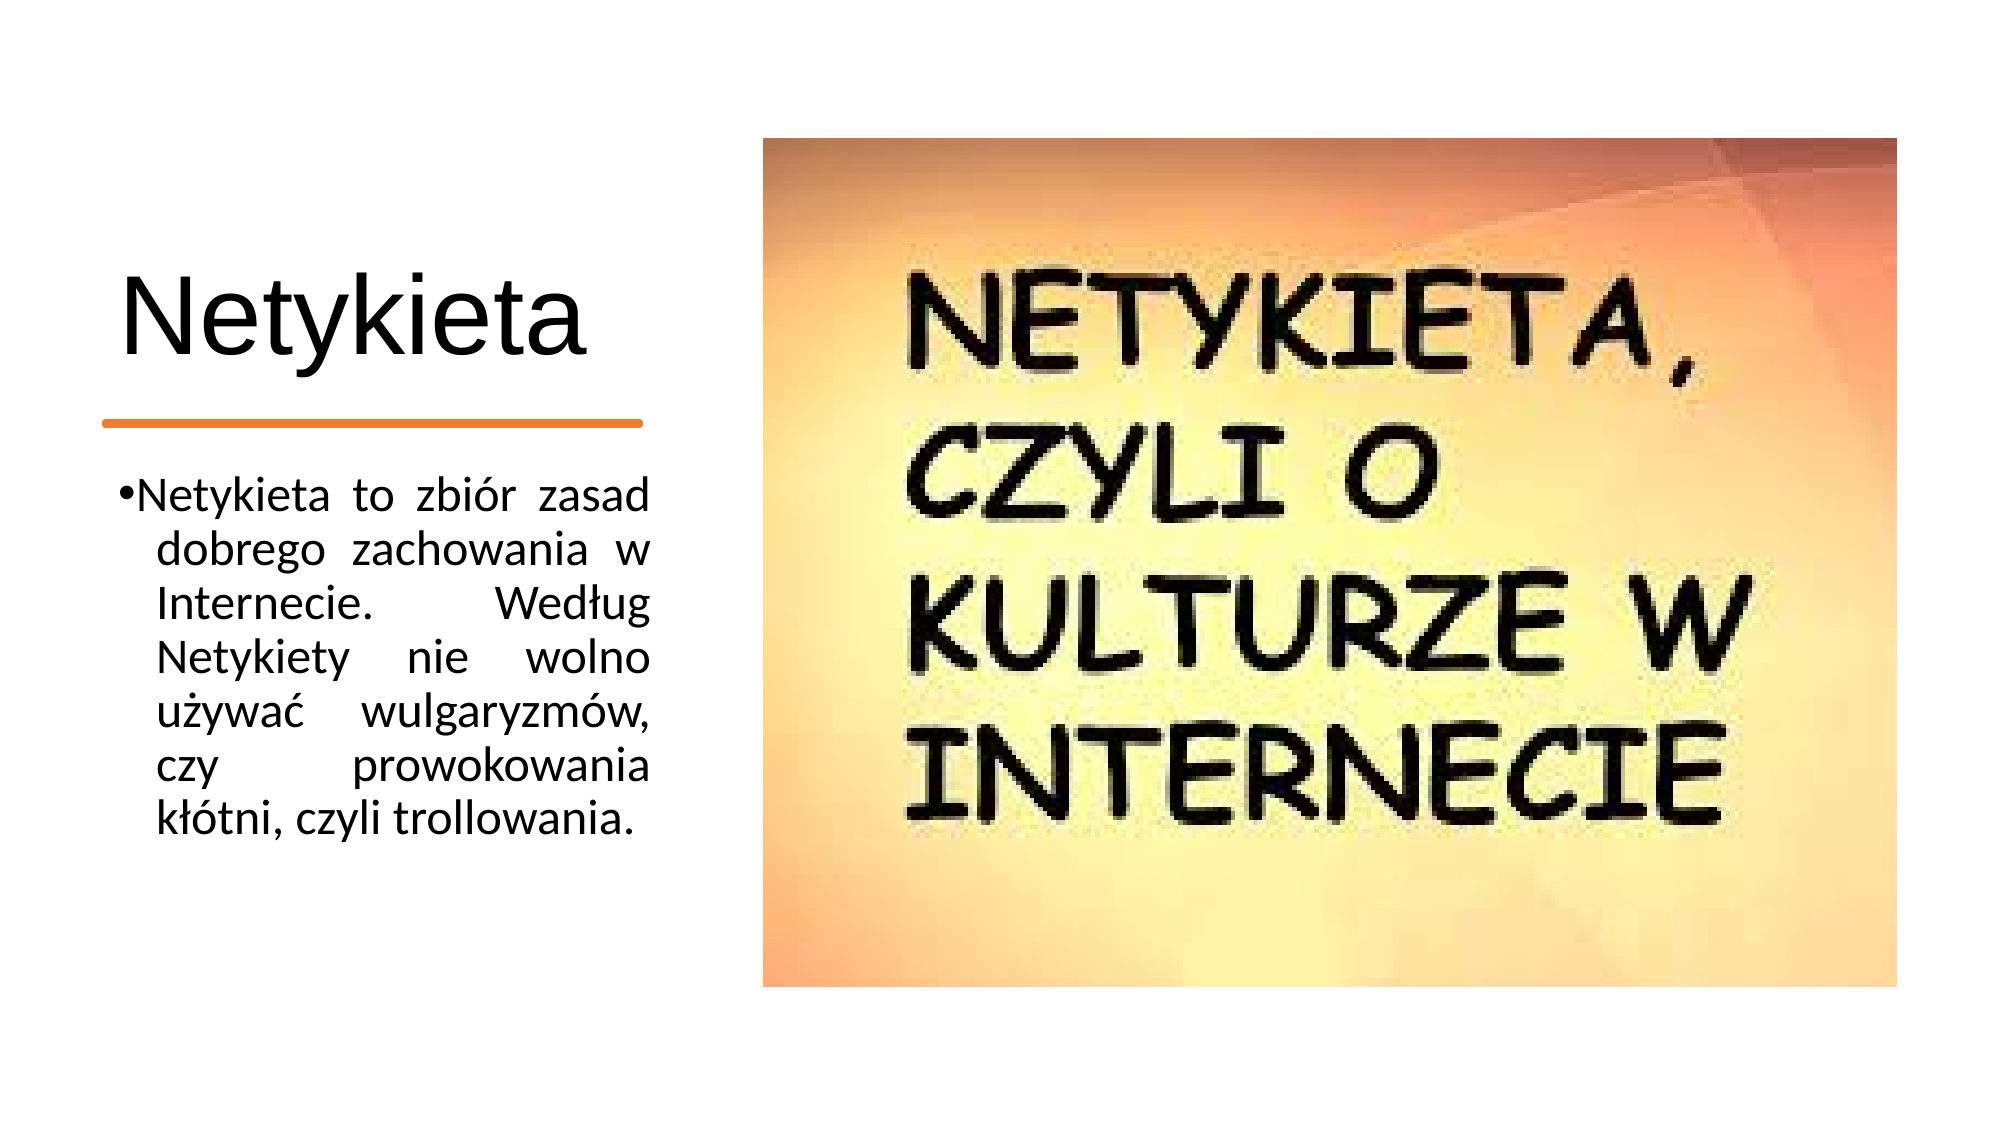

# Netykieta
Netykieta to zbiór zasad dobrego zachowania w Internecie. Według Netykiety nie wolno używać wulgaryzmów, czy prowokowania kłótni, czyli trollowania.